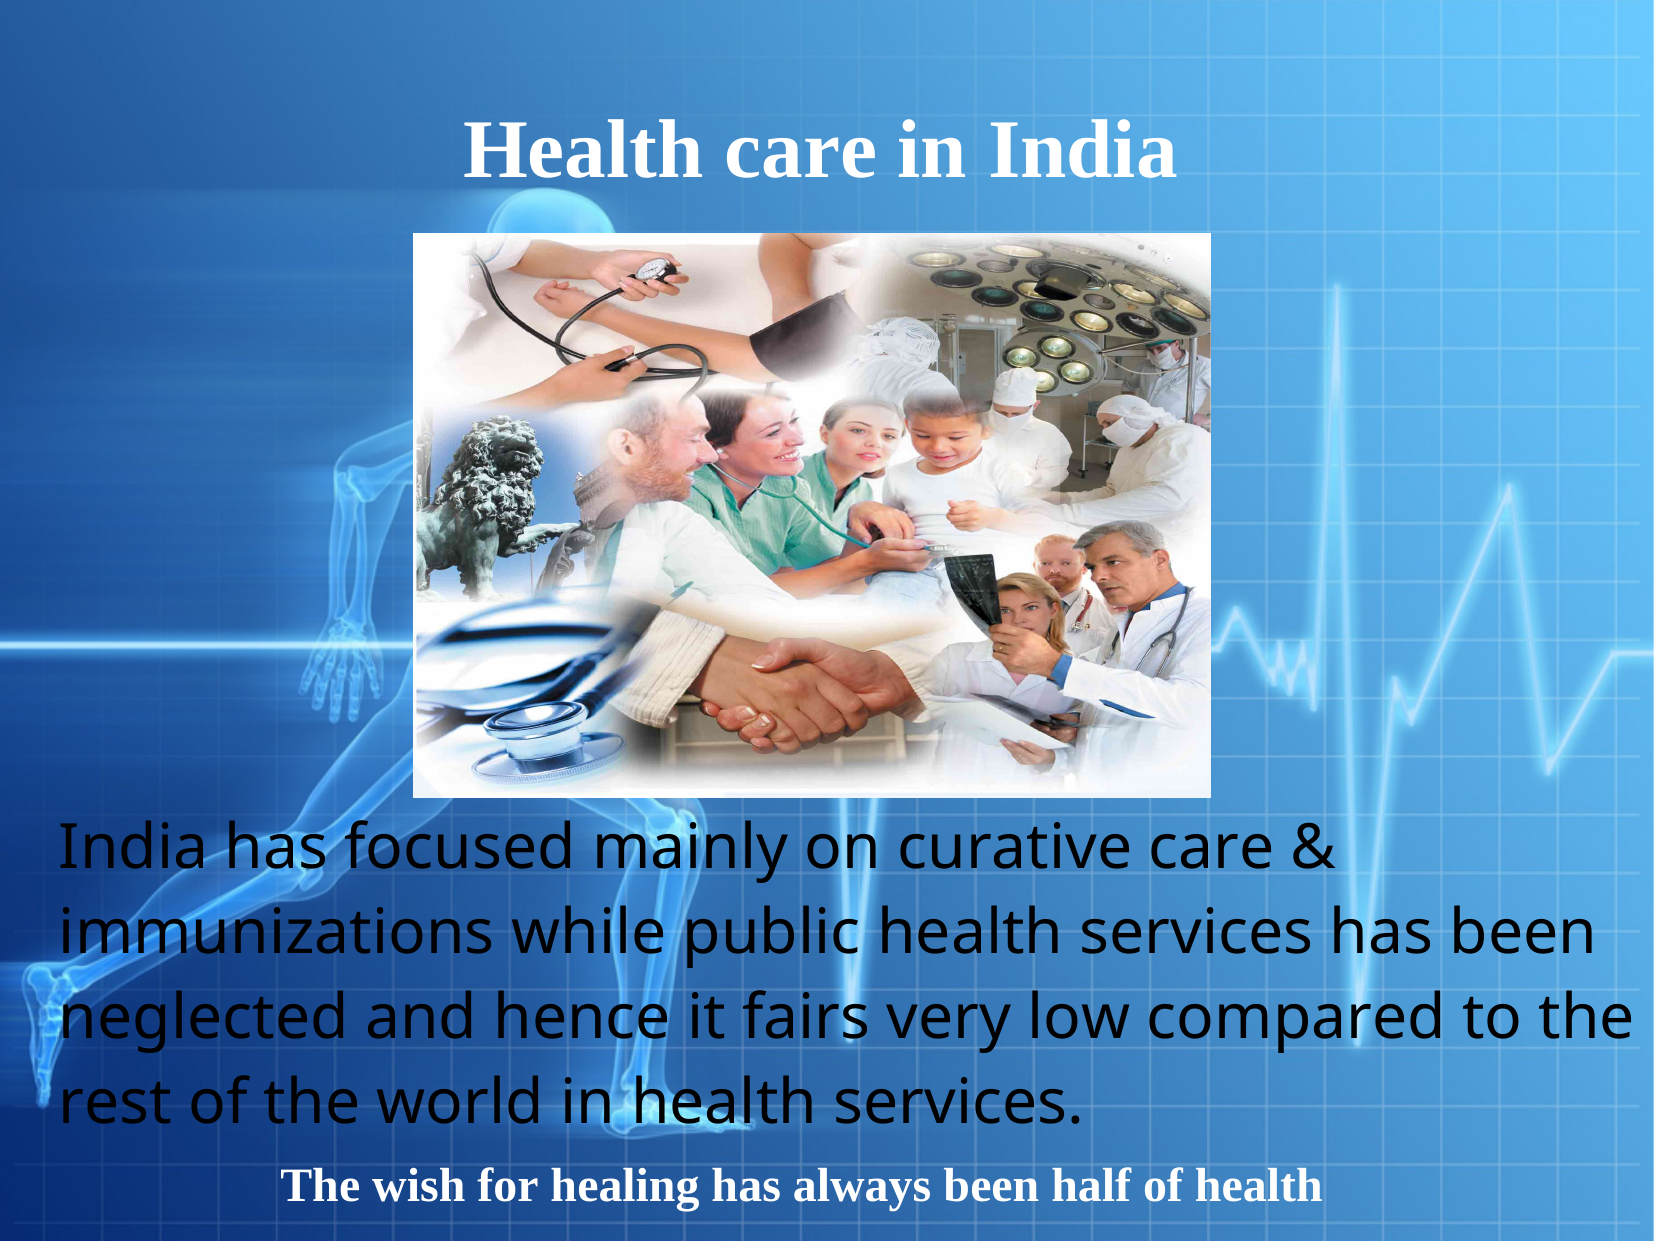

# Health care in India
India has focused mainly on curative care & immunizations while public health services has been neglected and hence it fairs very low compared to the rest of the world in health services.
The wish for healing has always been half of health